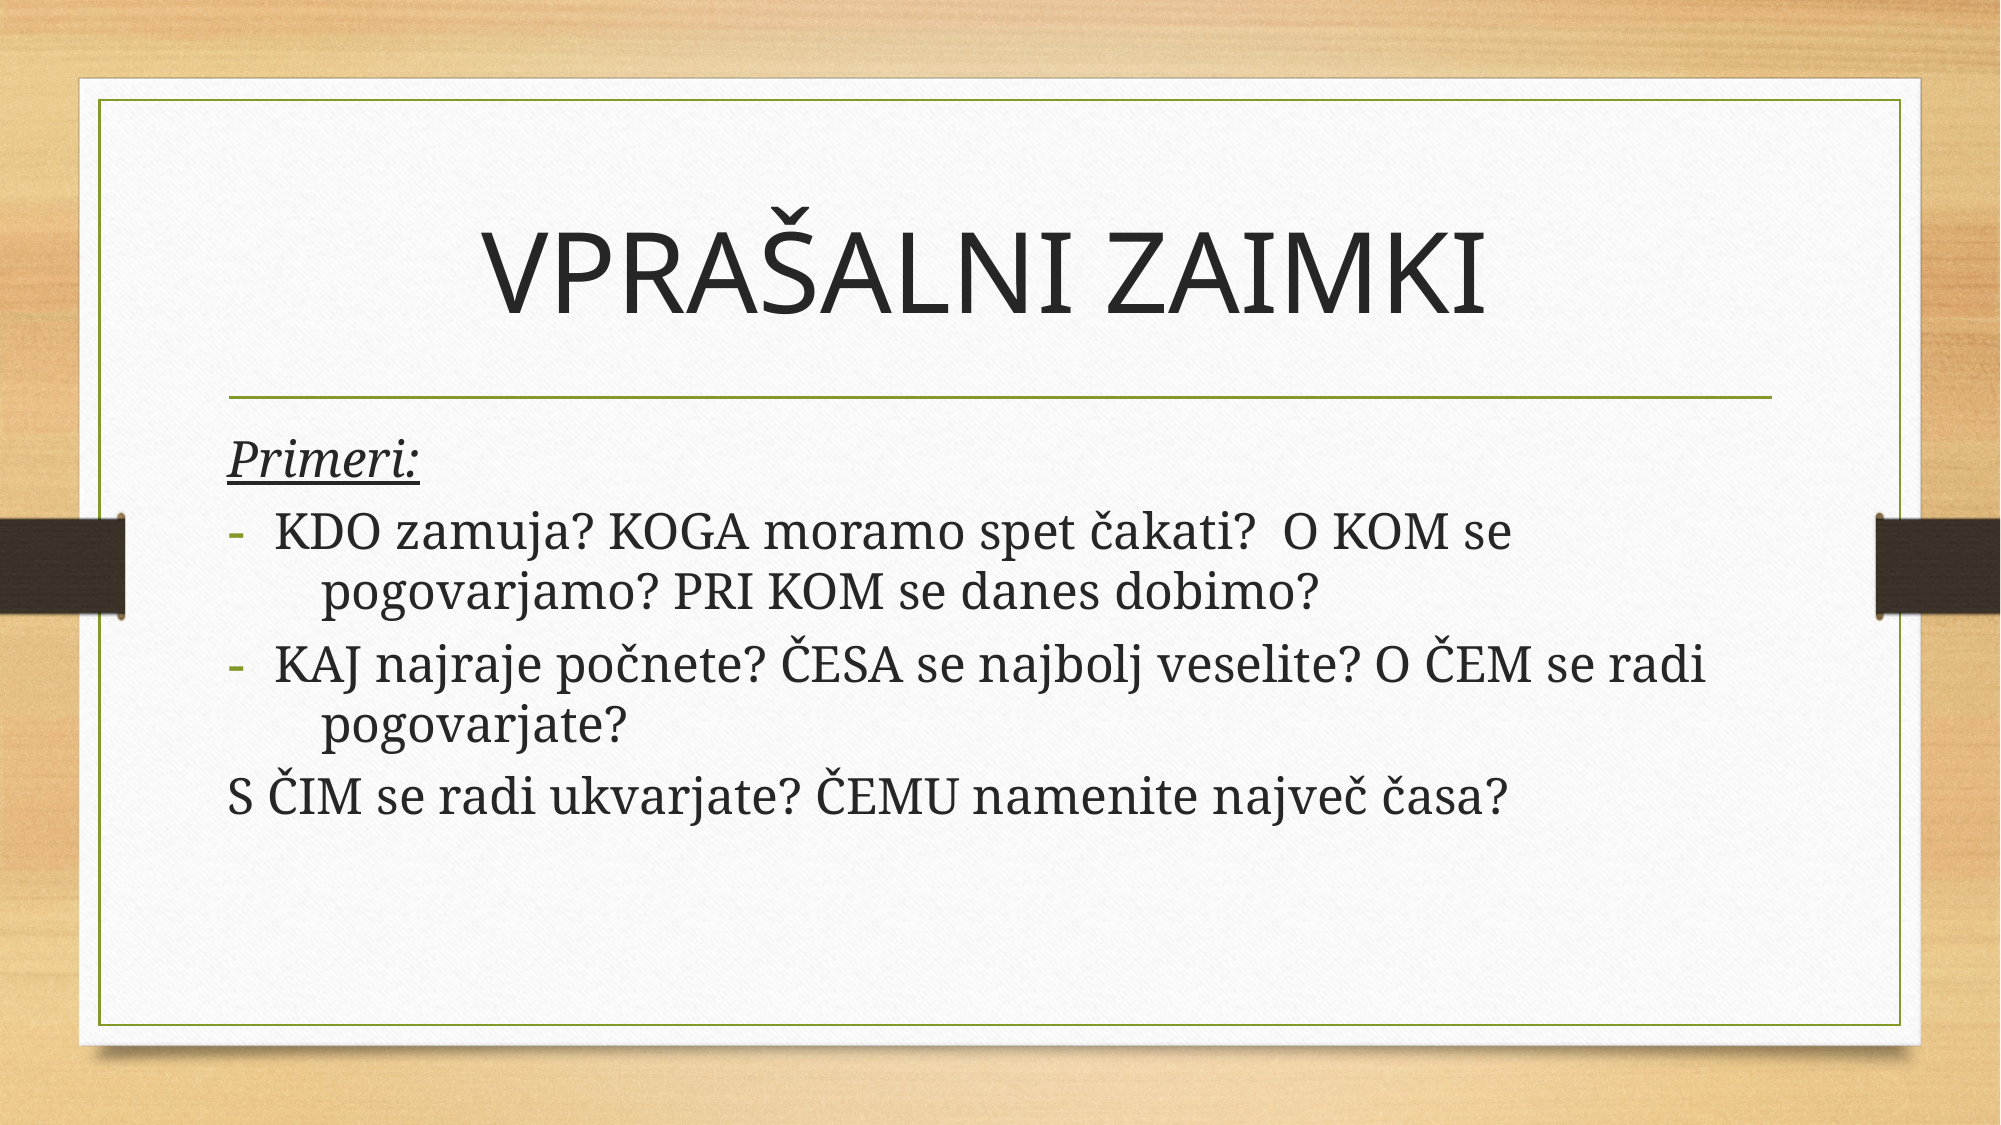

# VPRAŠALNI ZAIMKI
Primeri:
KDO zamuja? KOGA moramo spet čakati? O KOM se pogovarjamo? PRI KOM se danes dobimo?
KAJ najraje počnete? ČESA se najbolj veselite? O ČEM se radi pogovarjate?
S ČIM se radi ukvarjate? ČEMU namenite največ časa?